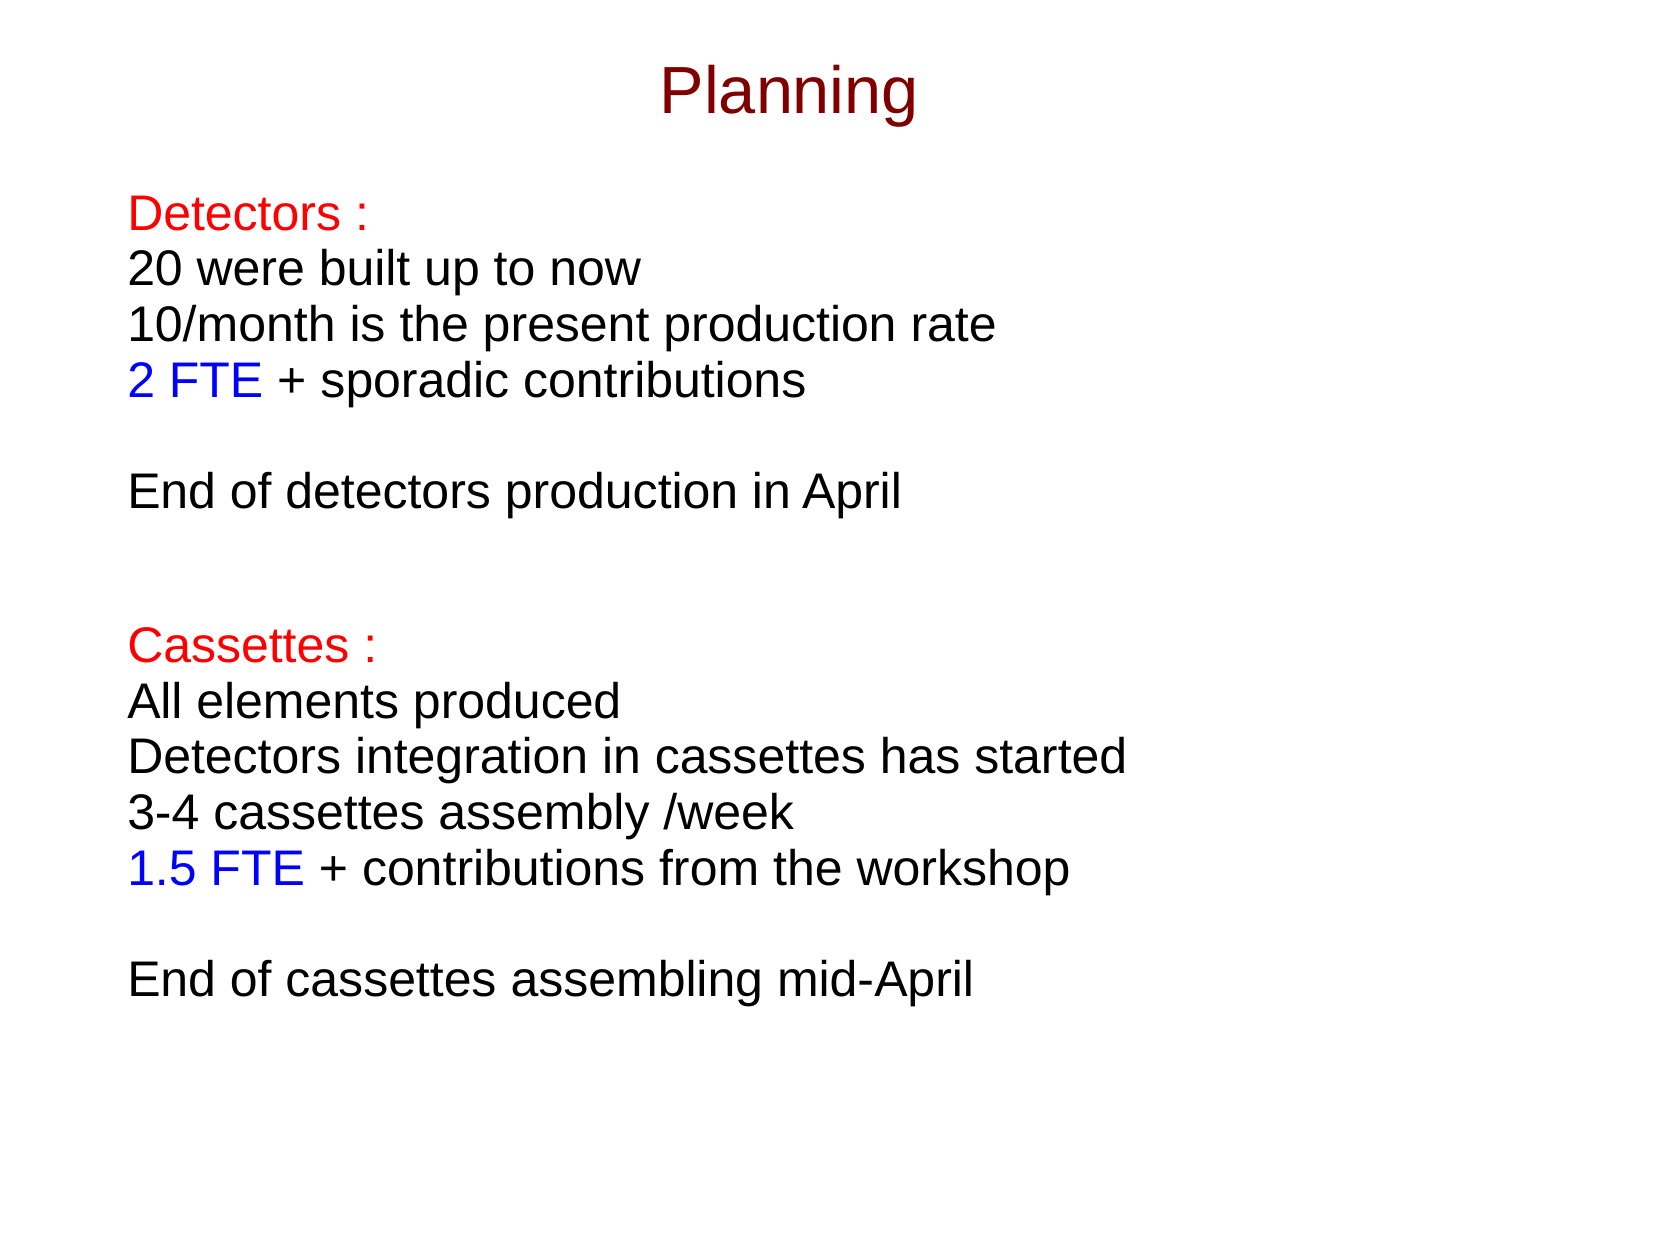

Planning
Detectors :
20 were built up to now
10/month is the present production rate
2 FTE + sporadic contributions
End of detectors production in April
Cassettes :
All elements produced
Detectors integration in cassettes has started
3-4 cassettes assembly /week
1.5 FTE + contributions from the workshop
End of cassettes assembling mid-April